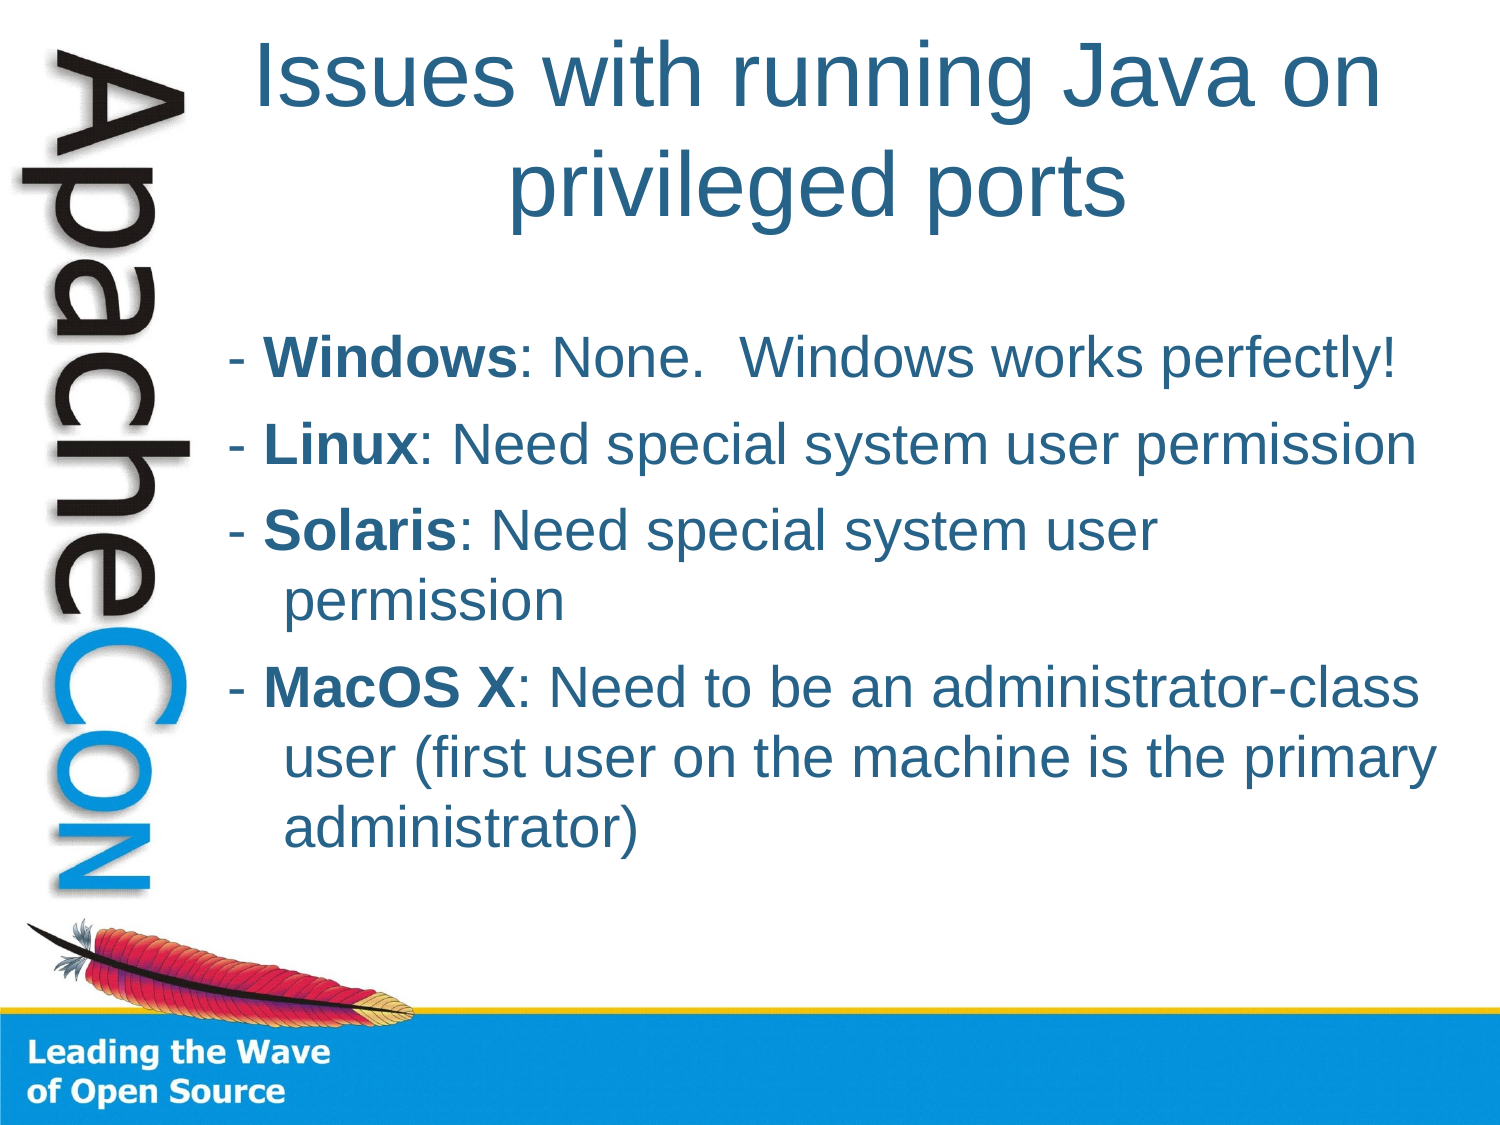

# Issues with running Java on privileged ports
- Windows: None. Windows works perfectly!
- Linux: Need special system user permission
- Solaris: Need special system user permission
- MacOS X: Need to be an administrator-class user (first user on the machine is the primary administrator)